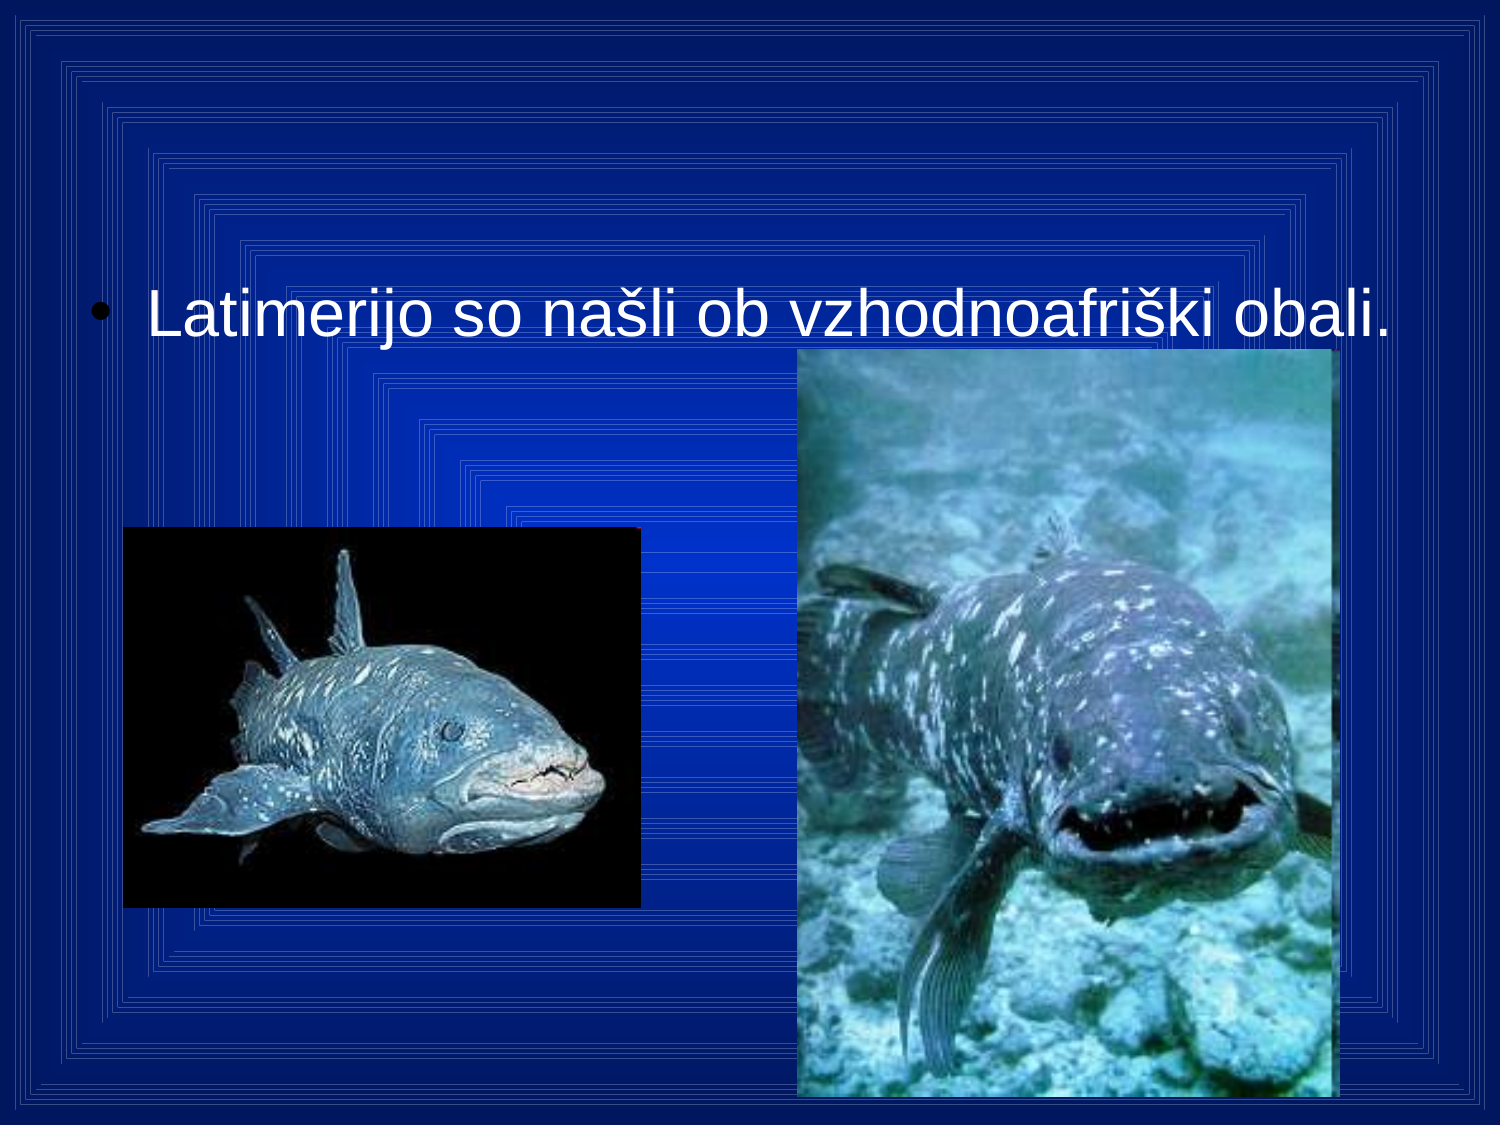

#
Latimerijo so našli ob vzhodnoafriški obali.